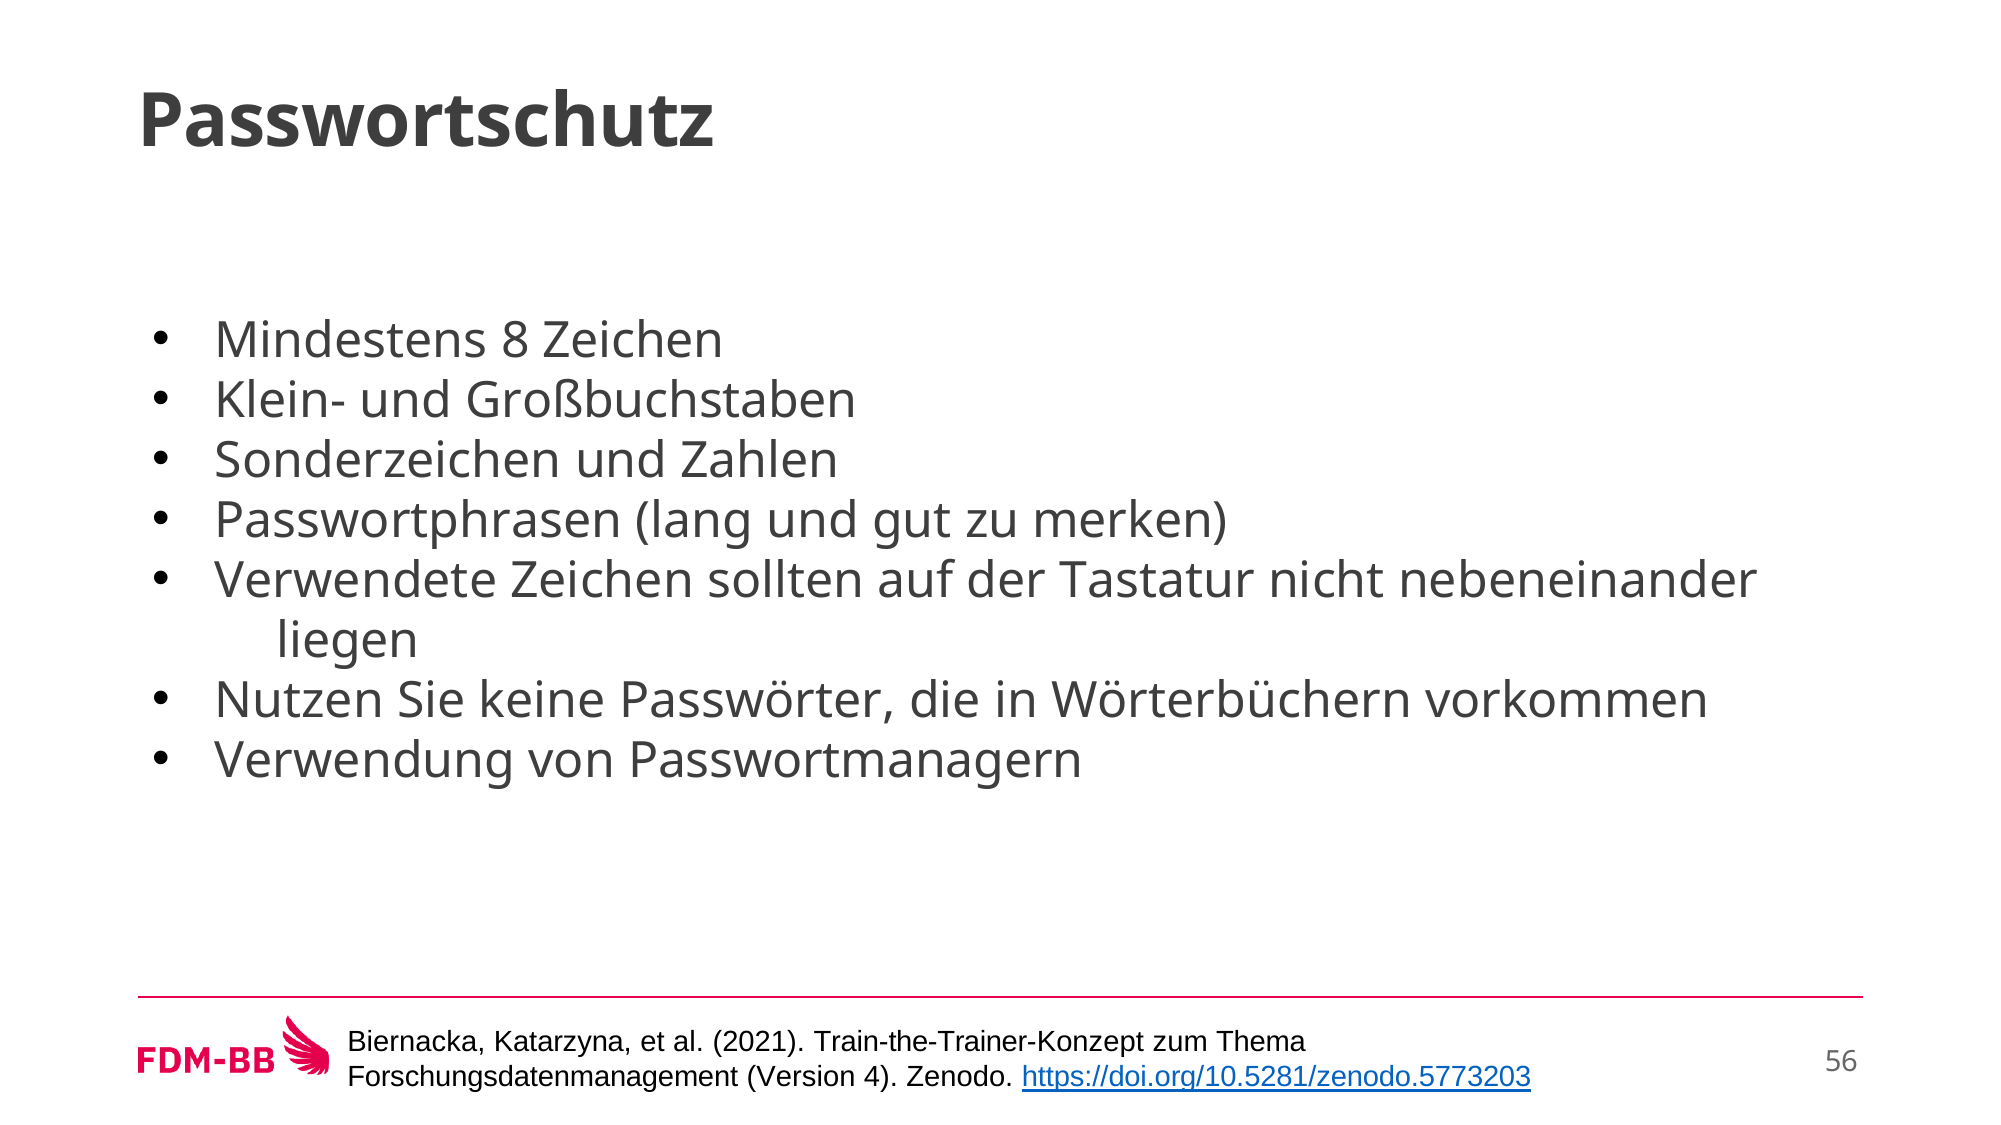

# Passwortschutz
Mindestens 8 Zeichen
Klein- und Großbuchstaben
Sonderzeichen und Zahlen
Passwortphrasen (lang und gut zu merken)
Verwendete Zeichen sollten auf der Tastatur nicht nebeneinander liegen
Nutzen Sie keine Passwörter, die in Wörterbüchern vorkommen
Verwendung von Passwortmanagern
Biernacka, Katarzyna, et al. (2021). Train-the-Trainer-Konzept zum Thema Forschungsdatenmanagement (Version 4). Zenodo. https://doi.org/10.5281/zenodo.5773203
56